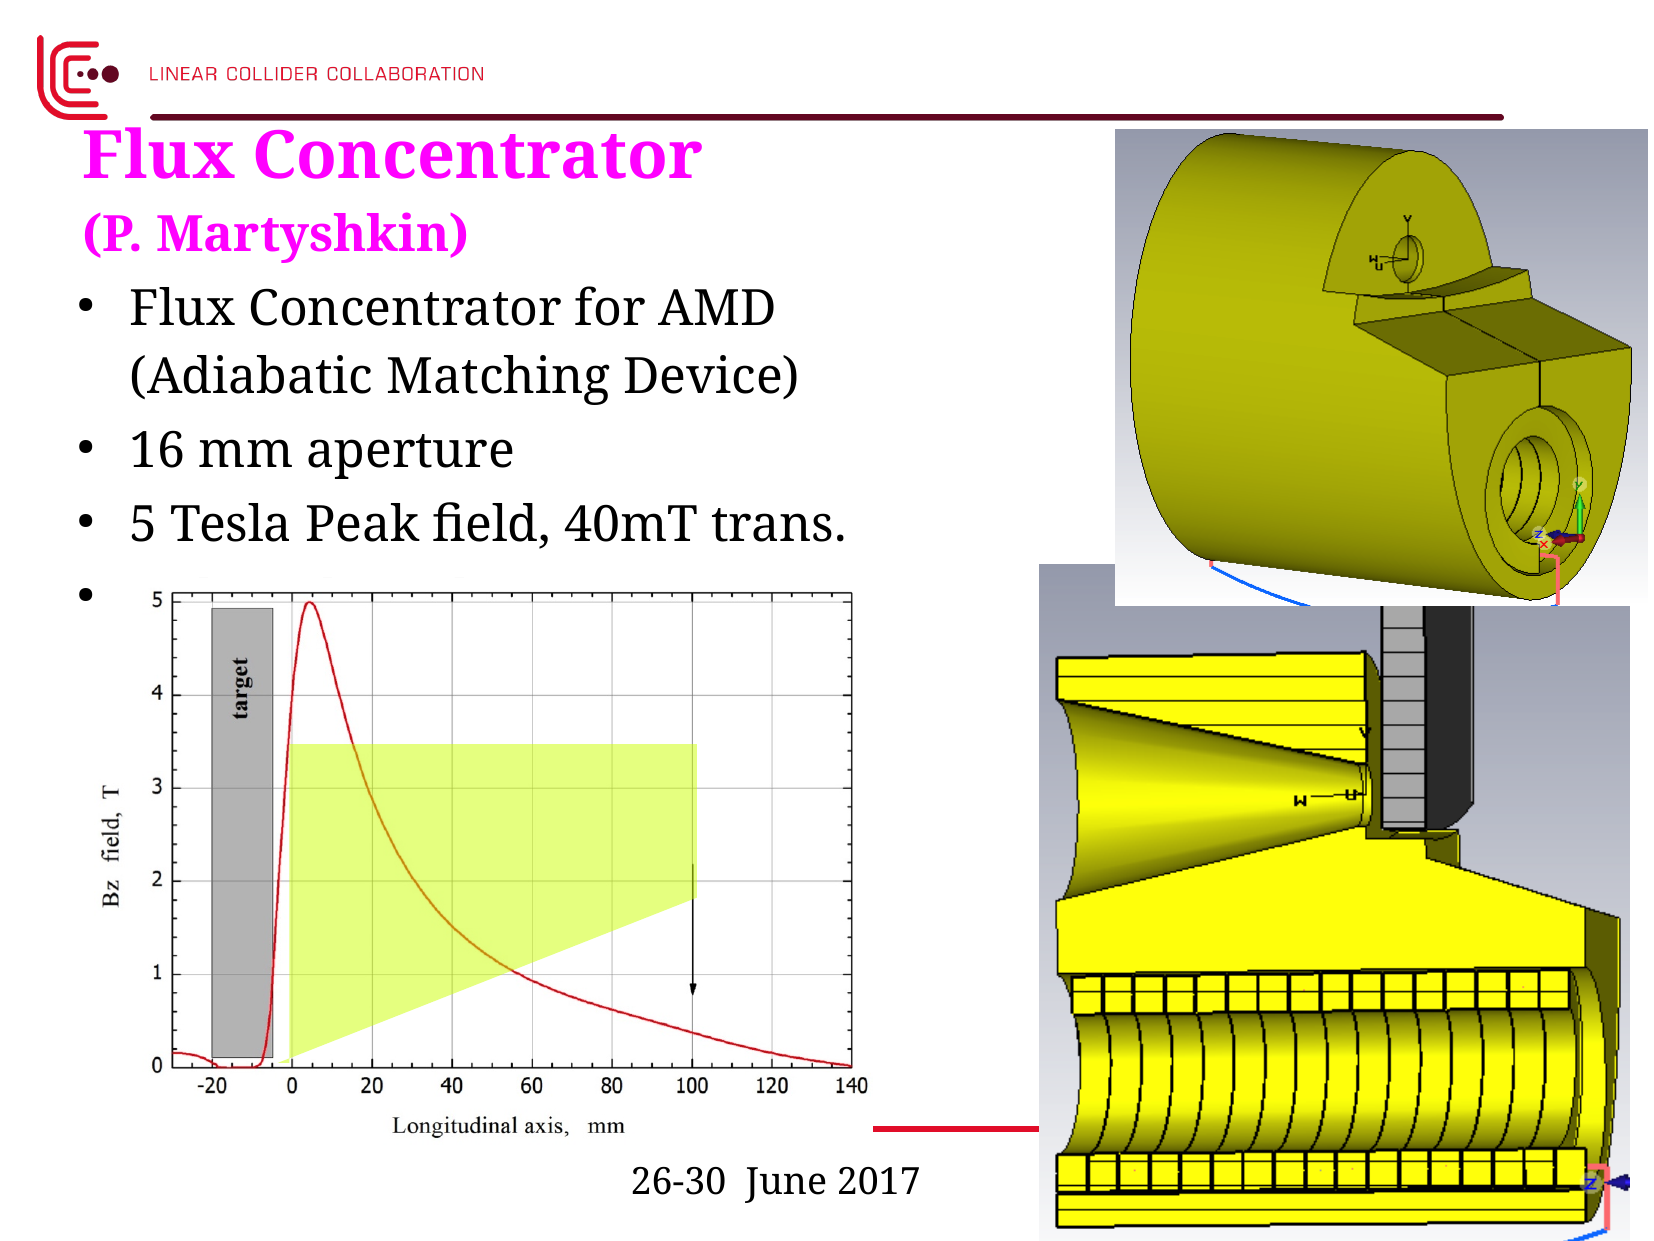

# Flux Concentrator (P. Martyshkin)
Flux Concentrator for AMD (Adiabatic Matching Device)
16 mm aperture
5 Tesla Peak field, 40mT trans.
25 kW ohmic loss.